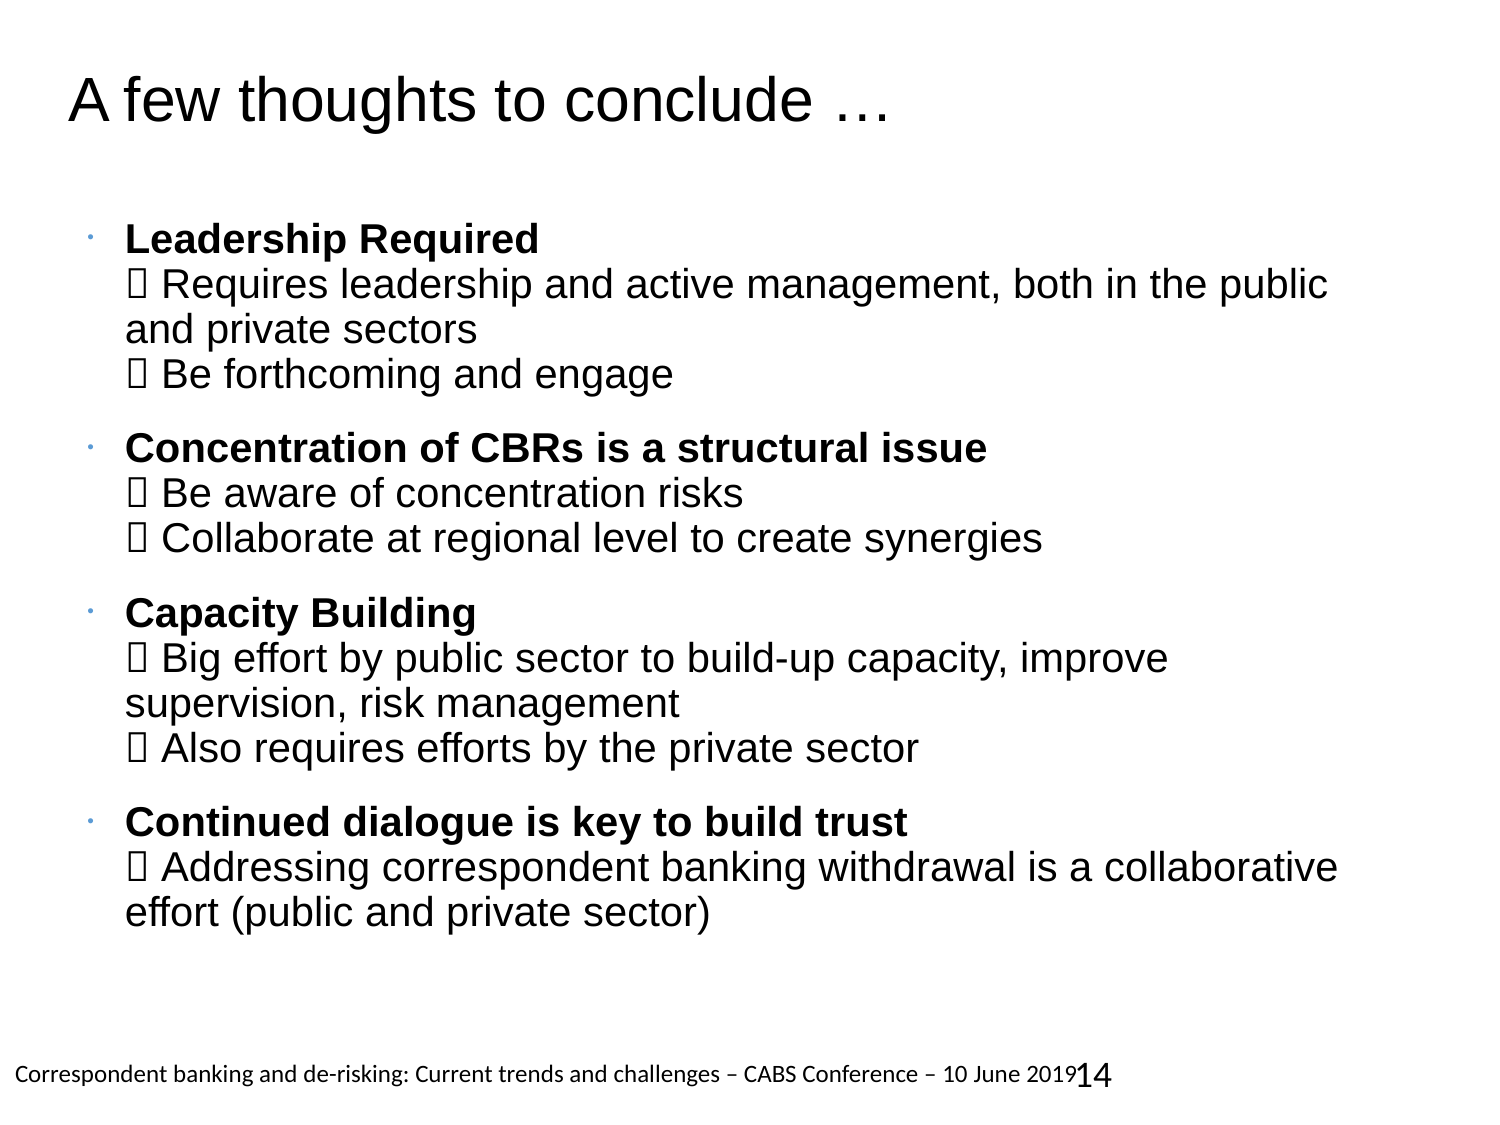

A few thoughts to conclude …
# Leadership Required Requires leadership and active management, both in the public and private sectors Be forthcoming and engage
Concentration of CBRs is a structural issue
 Be aware of concentration risks
 Collaborate at regional level to create synergies
Capacity Building
 Big effort by public sector to build-up capacity, improve supervision, risk management
 Also requires efforts by the private sector
Continued dialogue is key to build trust
 Addressing correspondent banking withdrawal is a collaborative effort (public and private sector)
Correspondent banking and de-risking: Current trends and challenges – CABS Conference – 10 June 2019